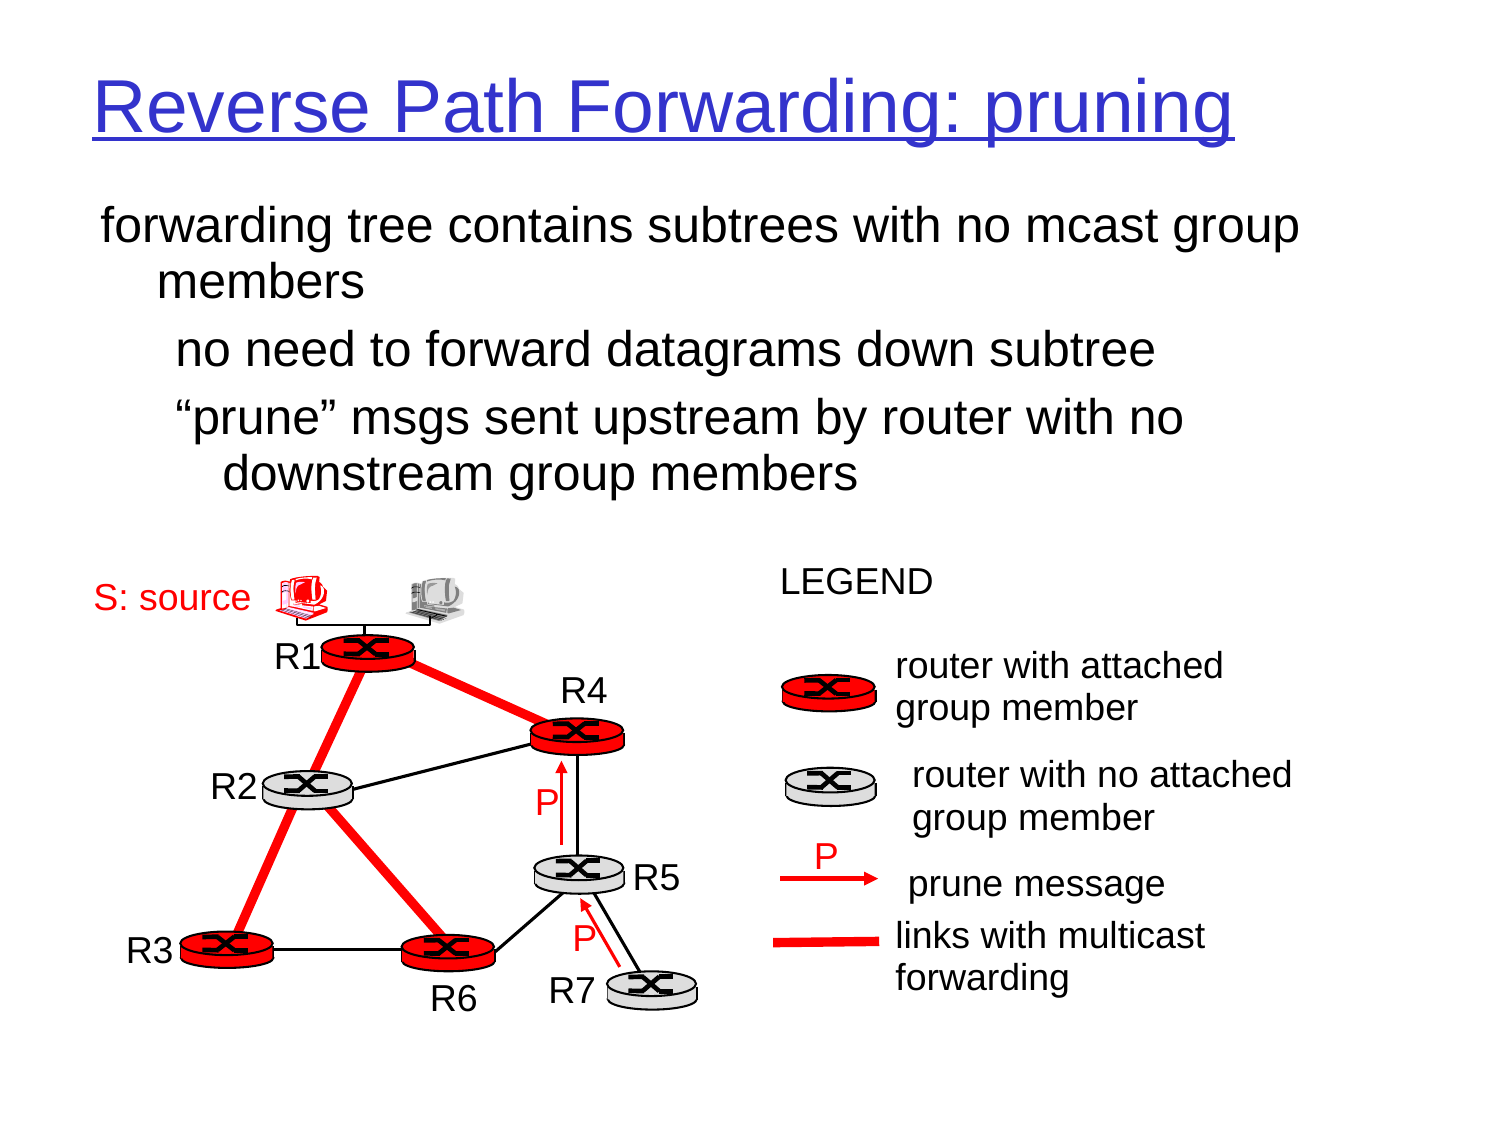

# Reverse Path Forwarding: pruning
forwarding tree contains subtrees with no mcast group members
no need to forward datagrams down subtree
“prune” msgs sent upstream by router with no downstream group members
LEGEND
S: source
R1
router with attached
group member
R4
router with no attached
group member
R2
P
P
R5
prune message
links with multicast
forwarding
P
R3
R7
R6